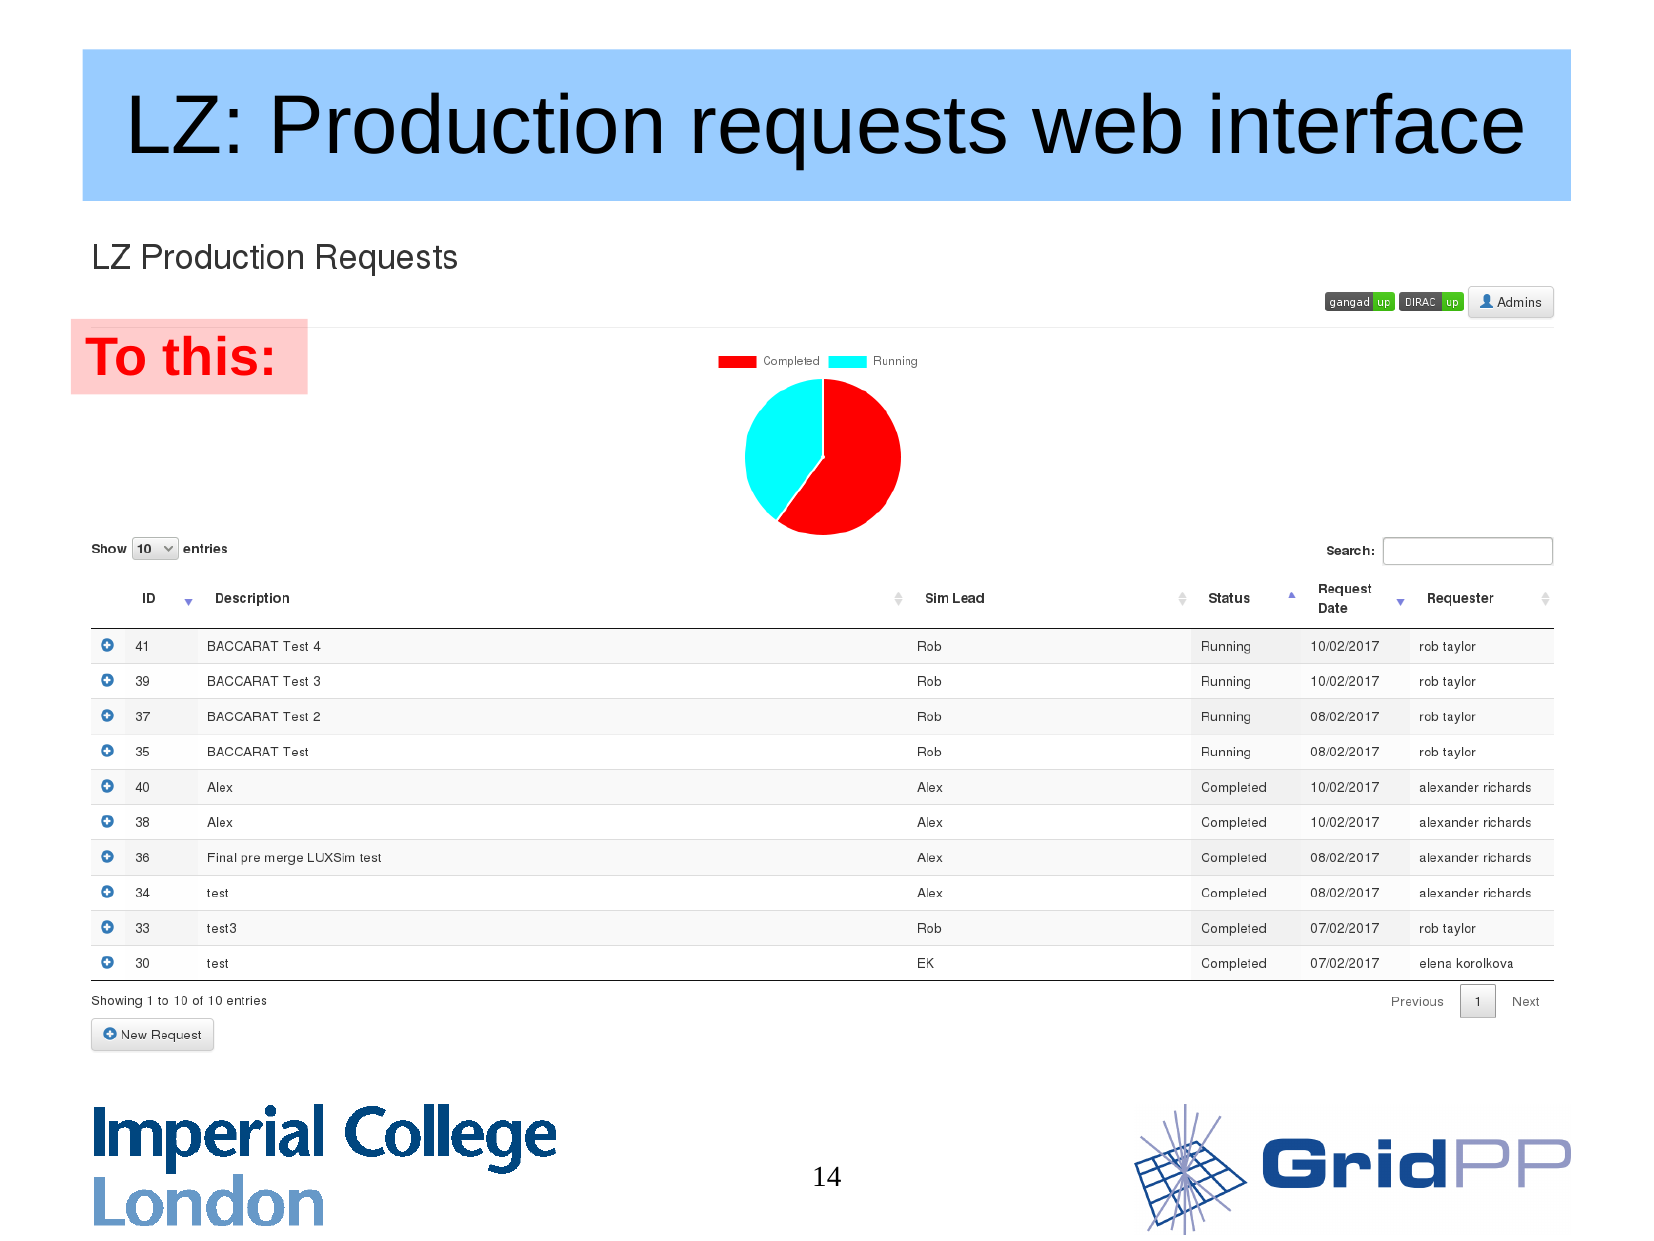

# LZ: Production requests web interface
To this:
14